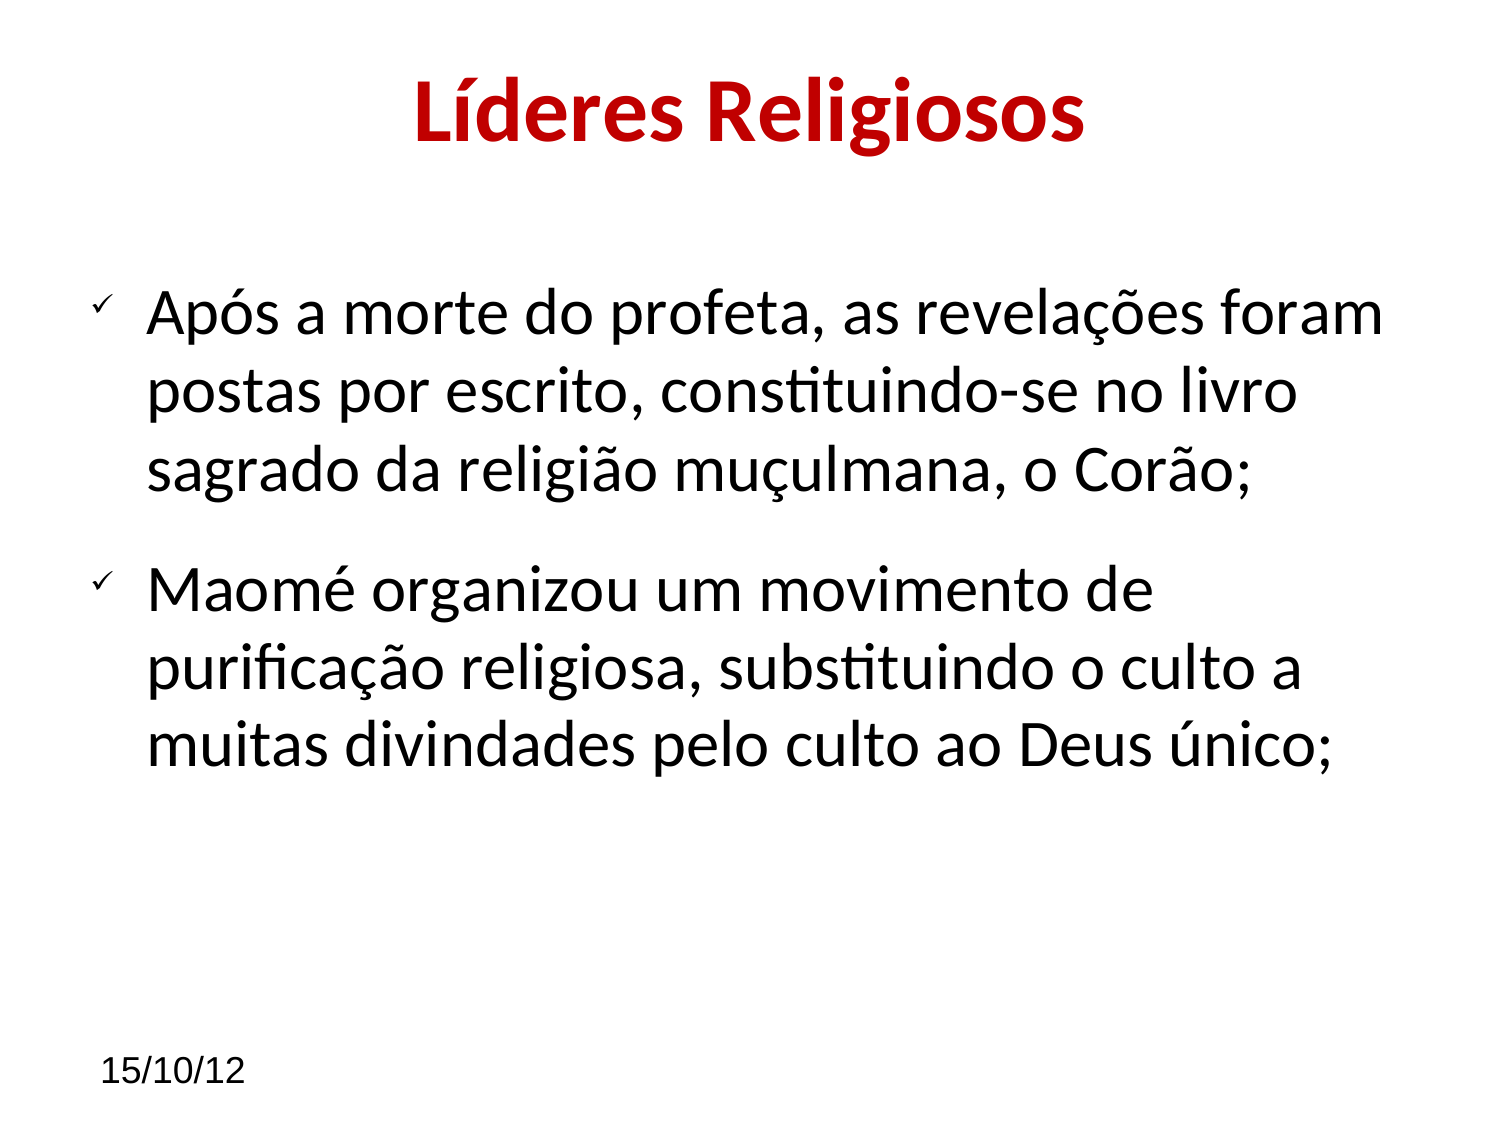

# Líderes Religiosos
Após a morte do profeta, as revelações foram postas por escrito, constituindo-se no livro sagrado da religião muçulmana, o Corão;
Maomé organizou um movimento de purificação religiosa, substituindo o culto a muitas divindades pelo culto ao Deus único;